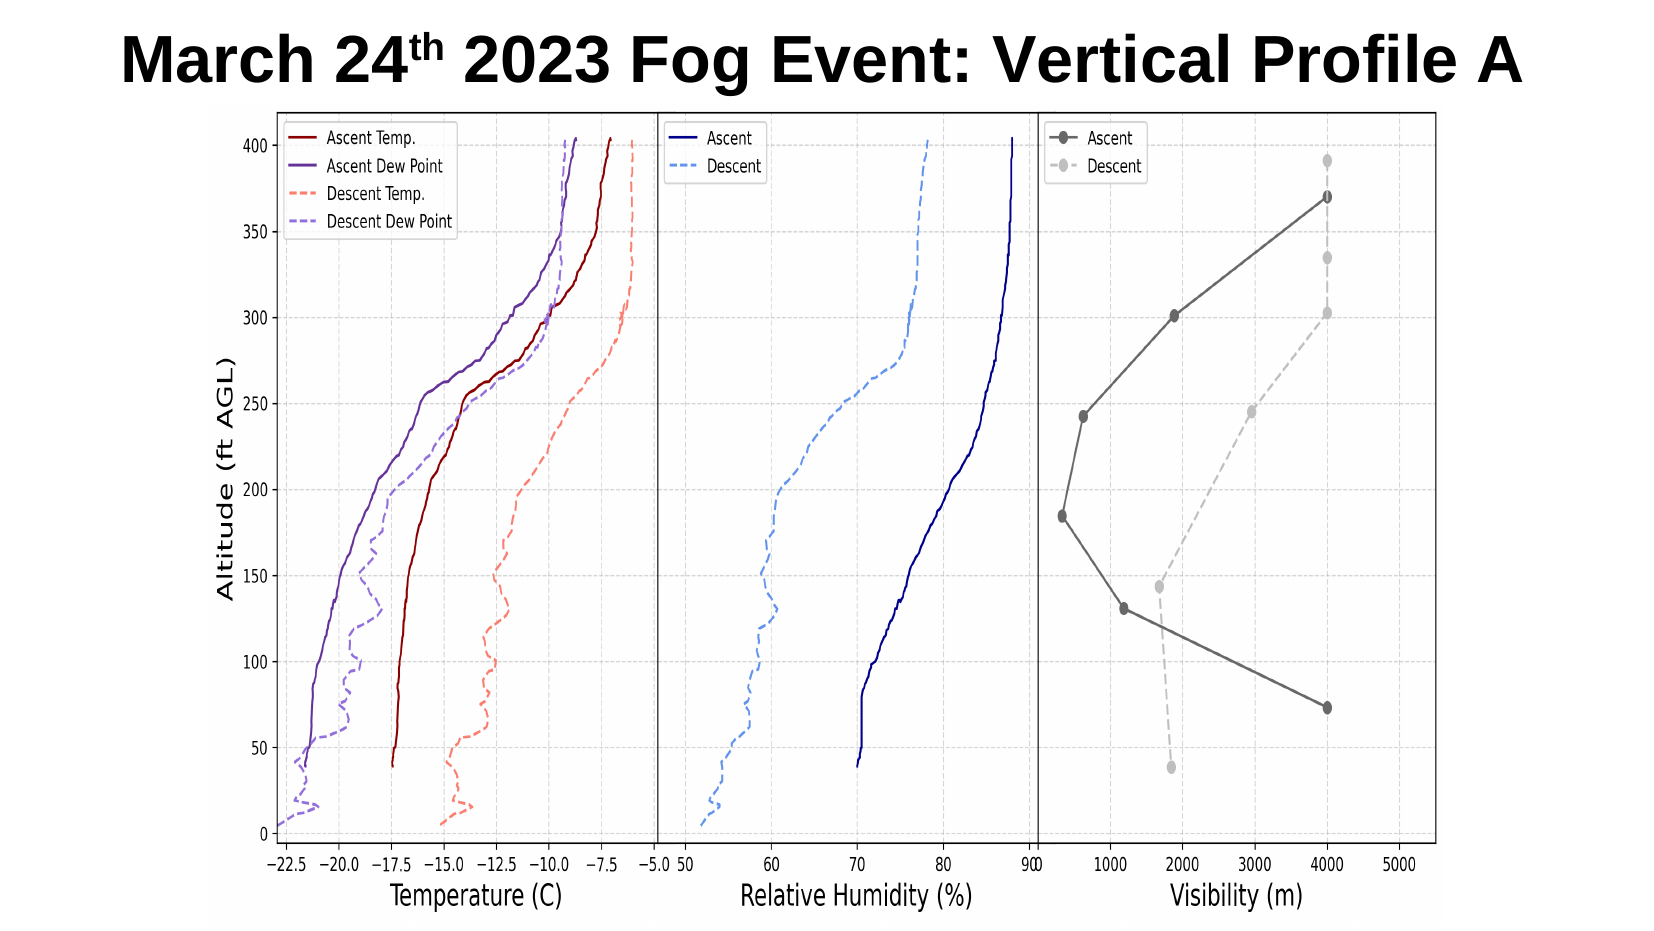

# March 24th 2023 Fog Event: Vertical Profile A